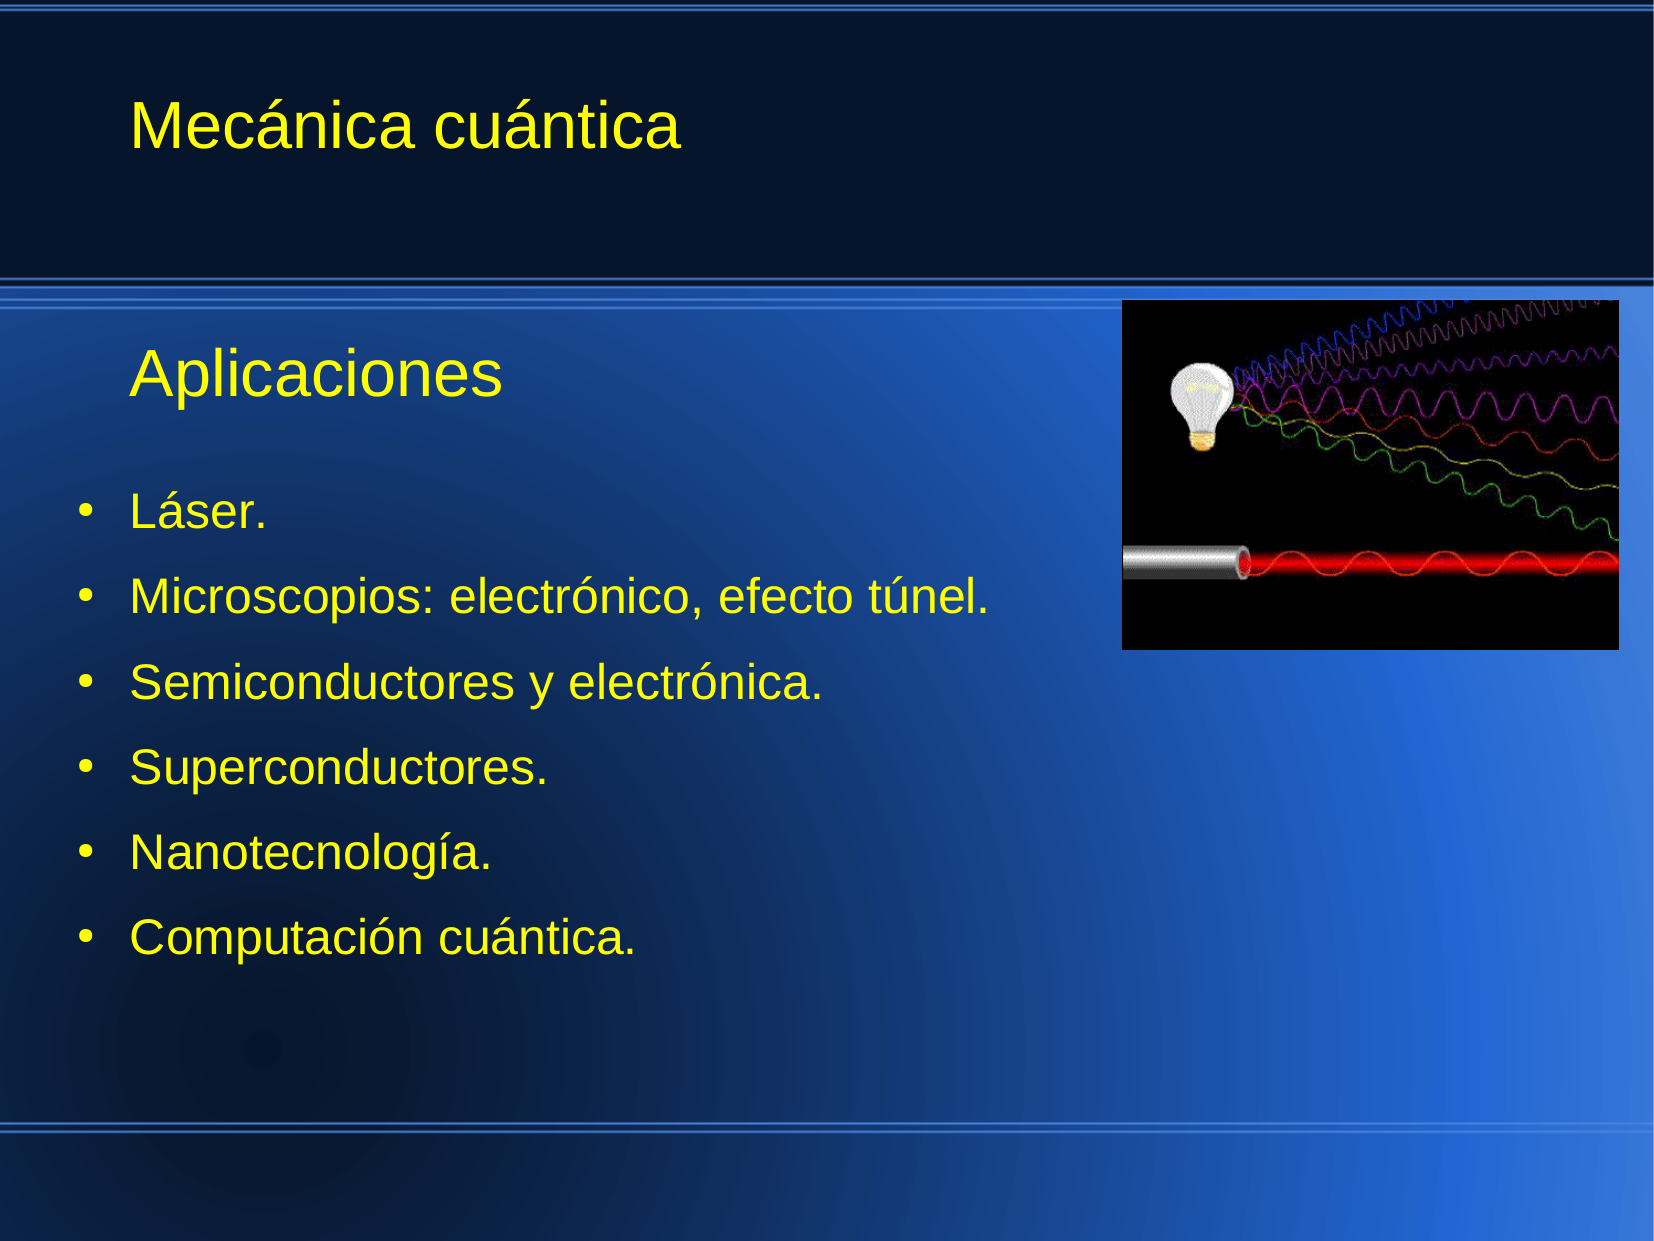

Mecánica cuántica
# Aplicaciones
Láser.
Microscopios: electrónico, efecto túnel.
Semiconductores y electrónica.
Superconductores.
Nanotecnología.
Computación cuántica.